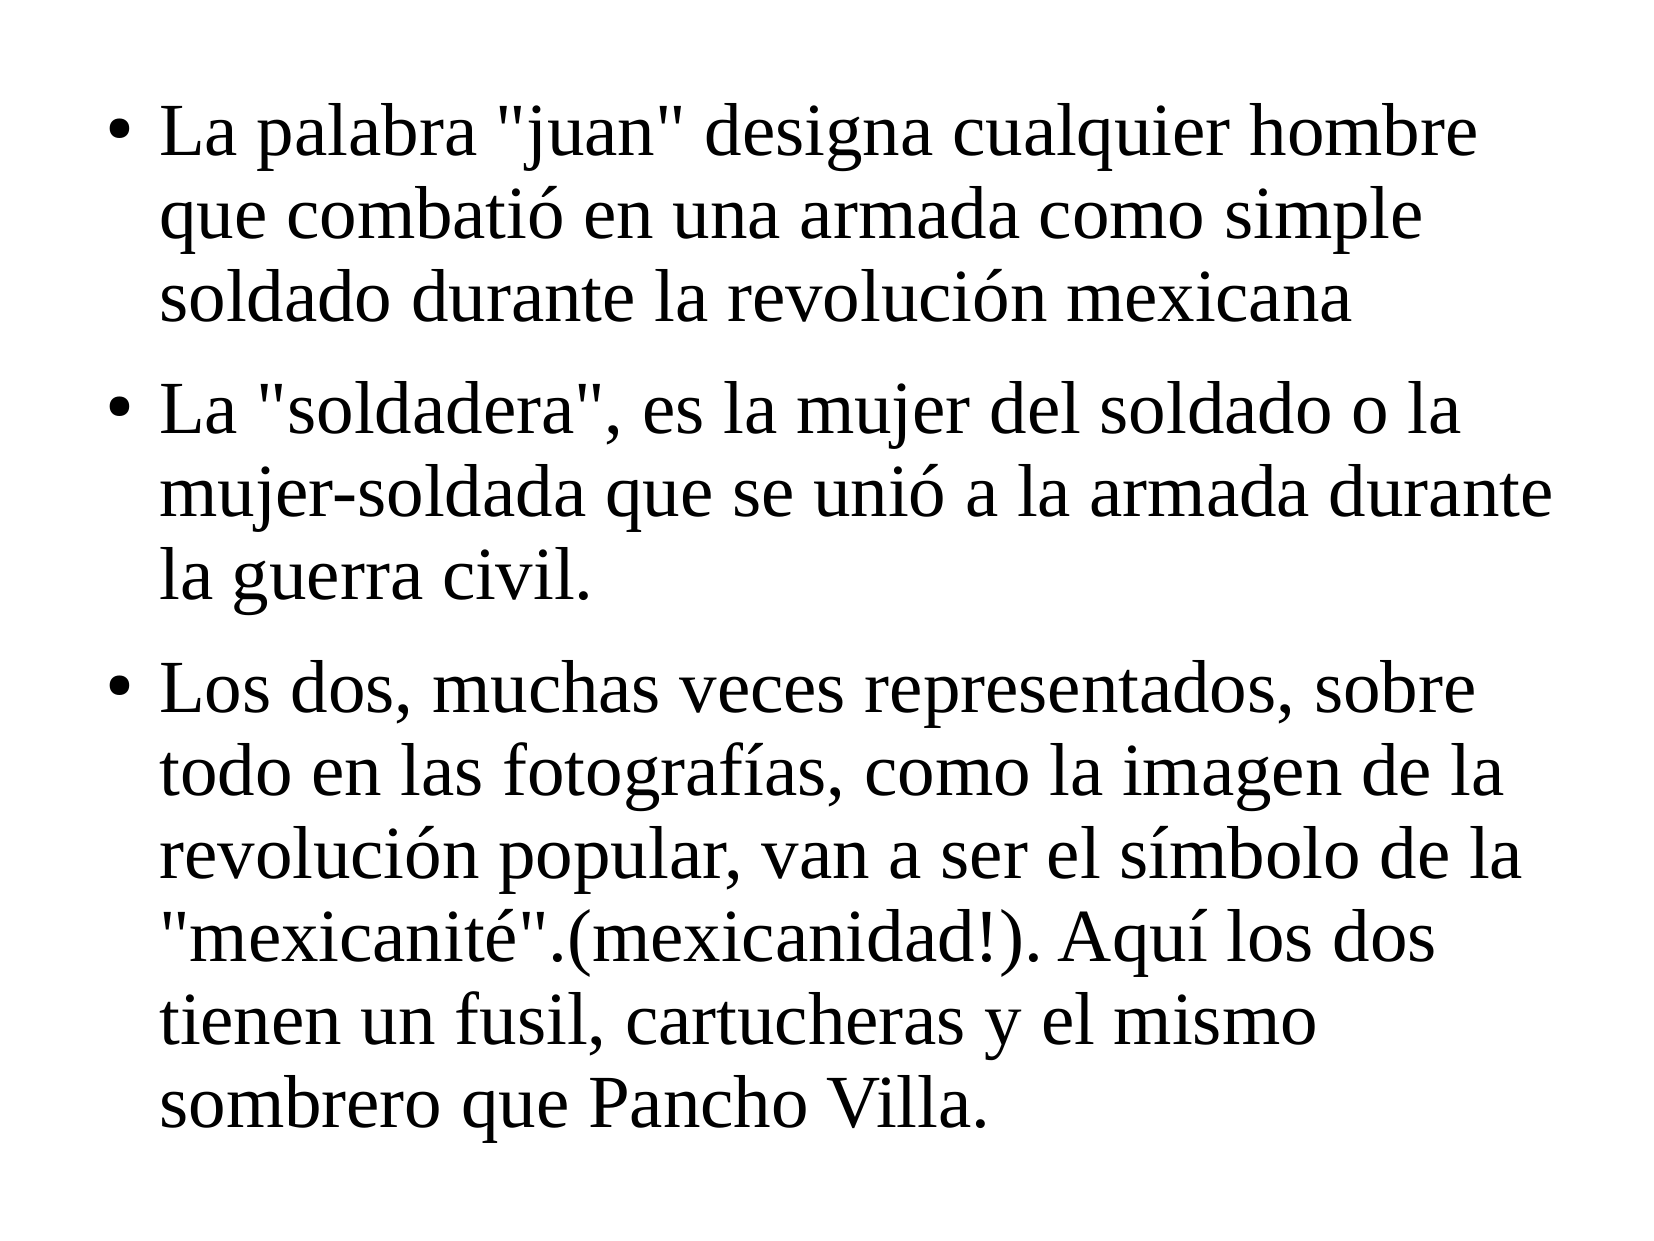

# La palabra "juan" designa cualquier hombre que combatió en una armada como simple soldado durante la revolución mexicana
La "soldadera", es la mujer del soldado o la mujer-soldada que se unió a la armada durante la guerra civil.
Los dos, muchas veces representados, sobre todo en las fotografías, como la imagen de la revolución popular, van a ser el símbolo de la "mexicanité".(mexicanidad!). Aquí los dos tienen un fusil, cartucheras y el mismo sombrero que Pancho Villa.